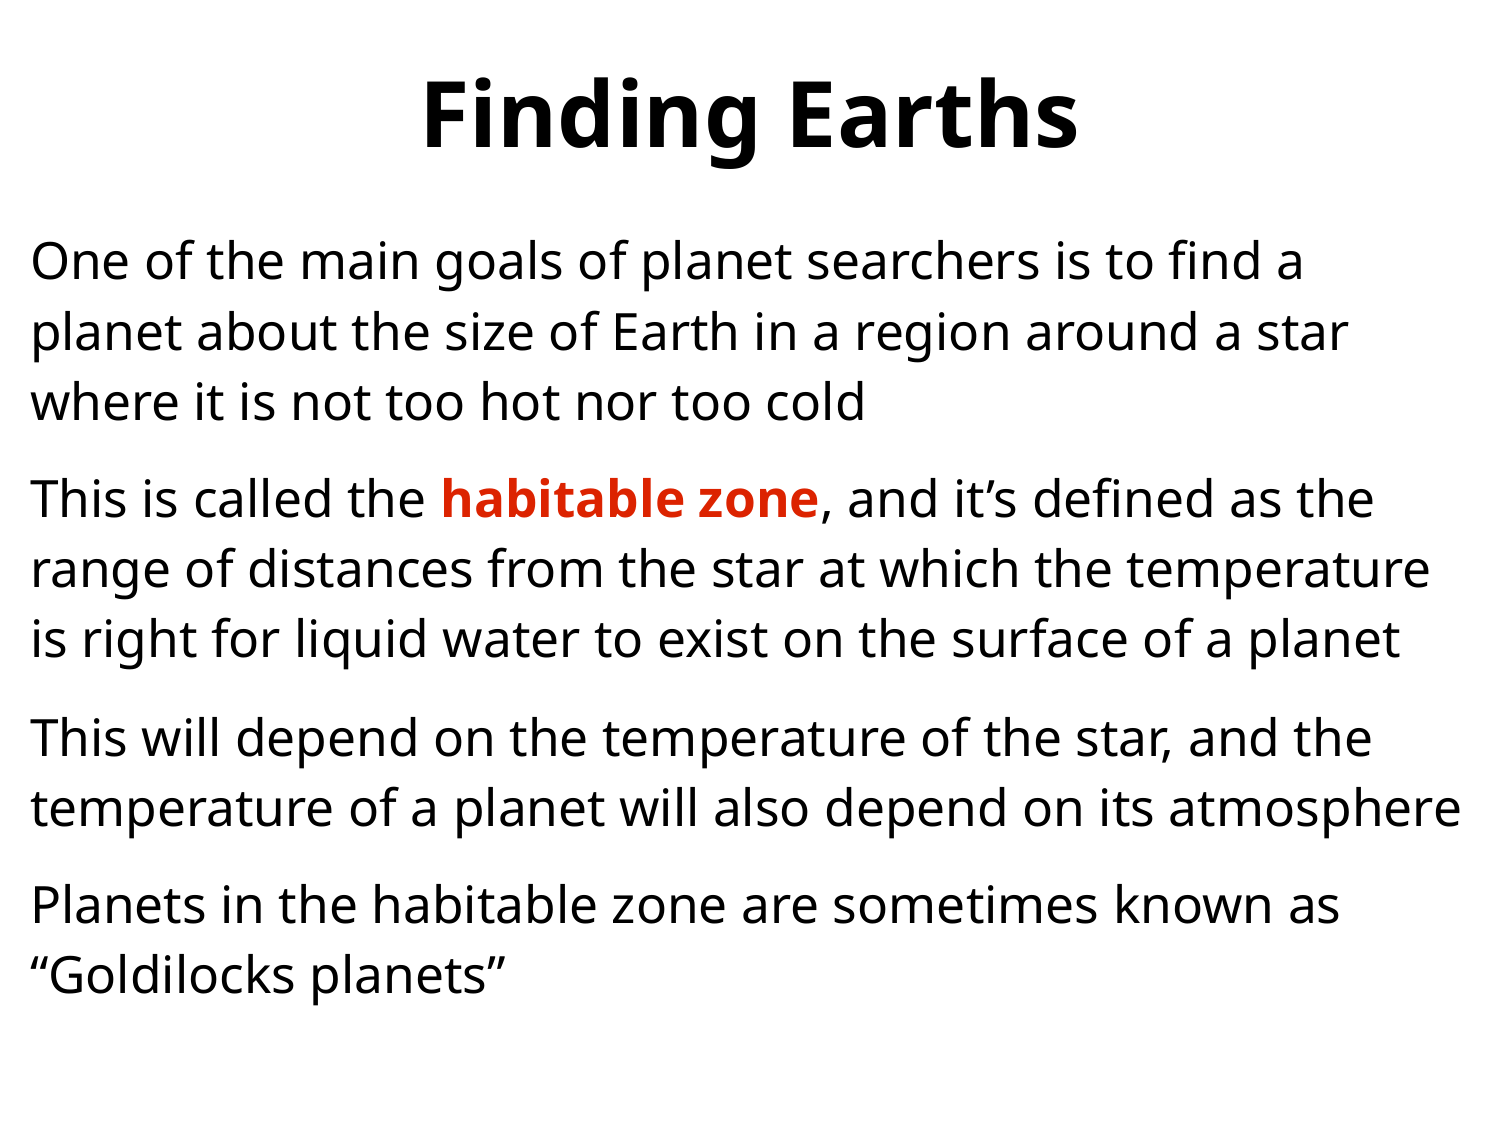

# Finding Earths
One of the main goals of planet searchers is to find a planet about the size of Earth in a region around a star where it is not too hot nor too cold
This is called the habitable zone, and it’s defined as the range of distances from the star at which the temperature is right for liquid water to exist on the surface of a planet
This will depend on the temperature of the star, and the temperature of a planet will also depend on its atmosphere
Planets in the habitable zone are sometimes known as “Goldilocks planets”